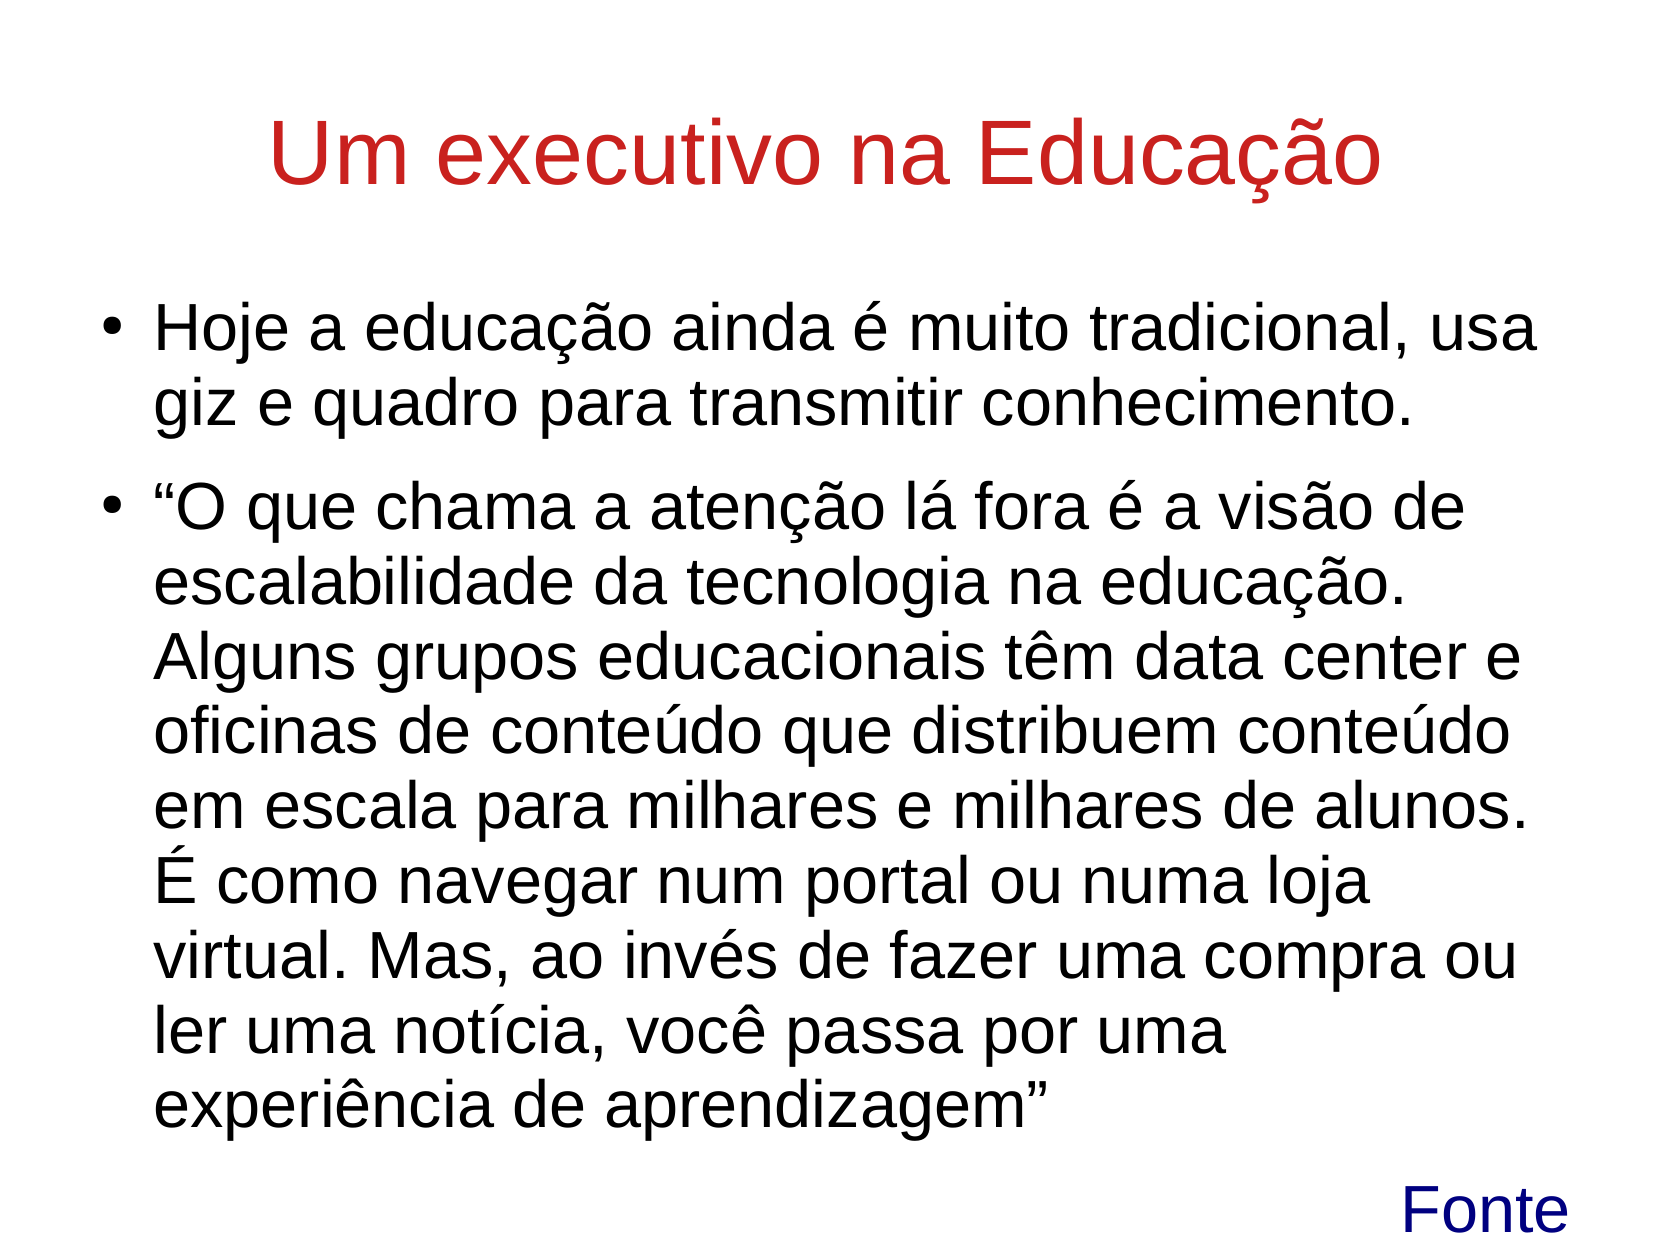

# Um executivo na Educação
Hoje a educação ainda é muito tradicional, usa giz e quadro para transmitir conhecimento.
“O que chama a atenção lá fora é a visão de escalabilidade da tecnologia na educação. Alguns grupos educacionais têm data center e oficinas de conteúdo que distribuem conteúdo em escala para milhares e milhares de alunos. É como navegar num portal ou numa loja virtual. Mas, ao invés de fazer uma compra ou ler uma notícia, você passa por uma experiência de aprendizagem”
Fonte